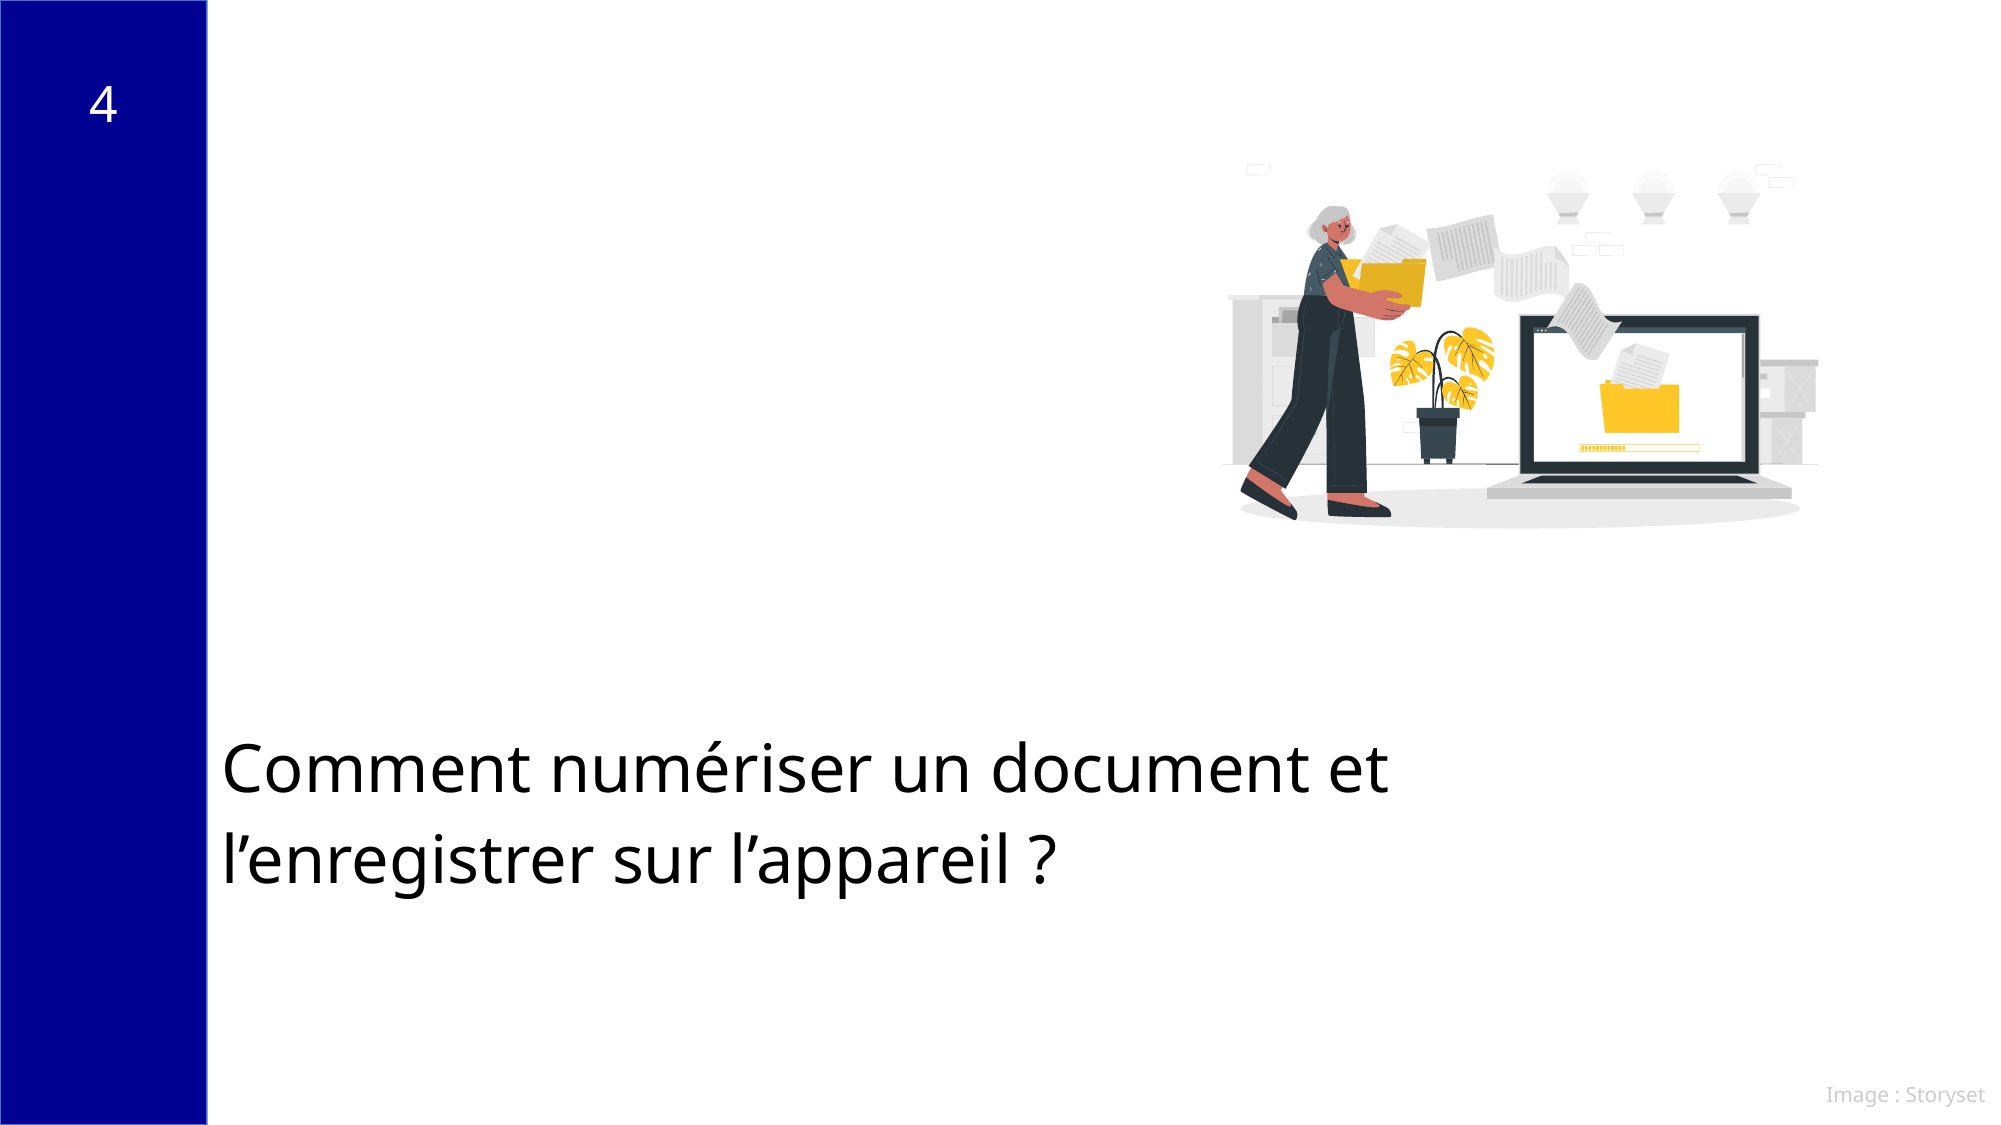

4
Comment numériser un document et l’enregistrer sur l’appareil ?
Image : Storyset